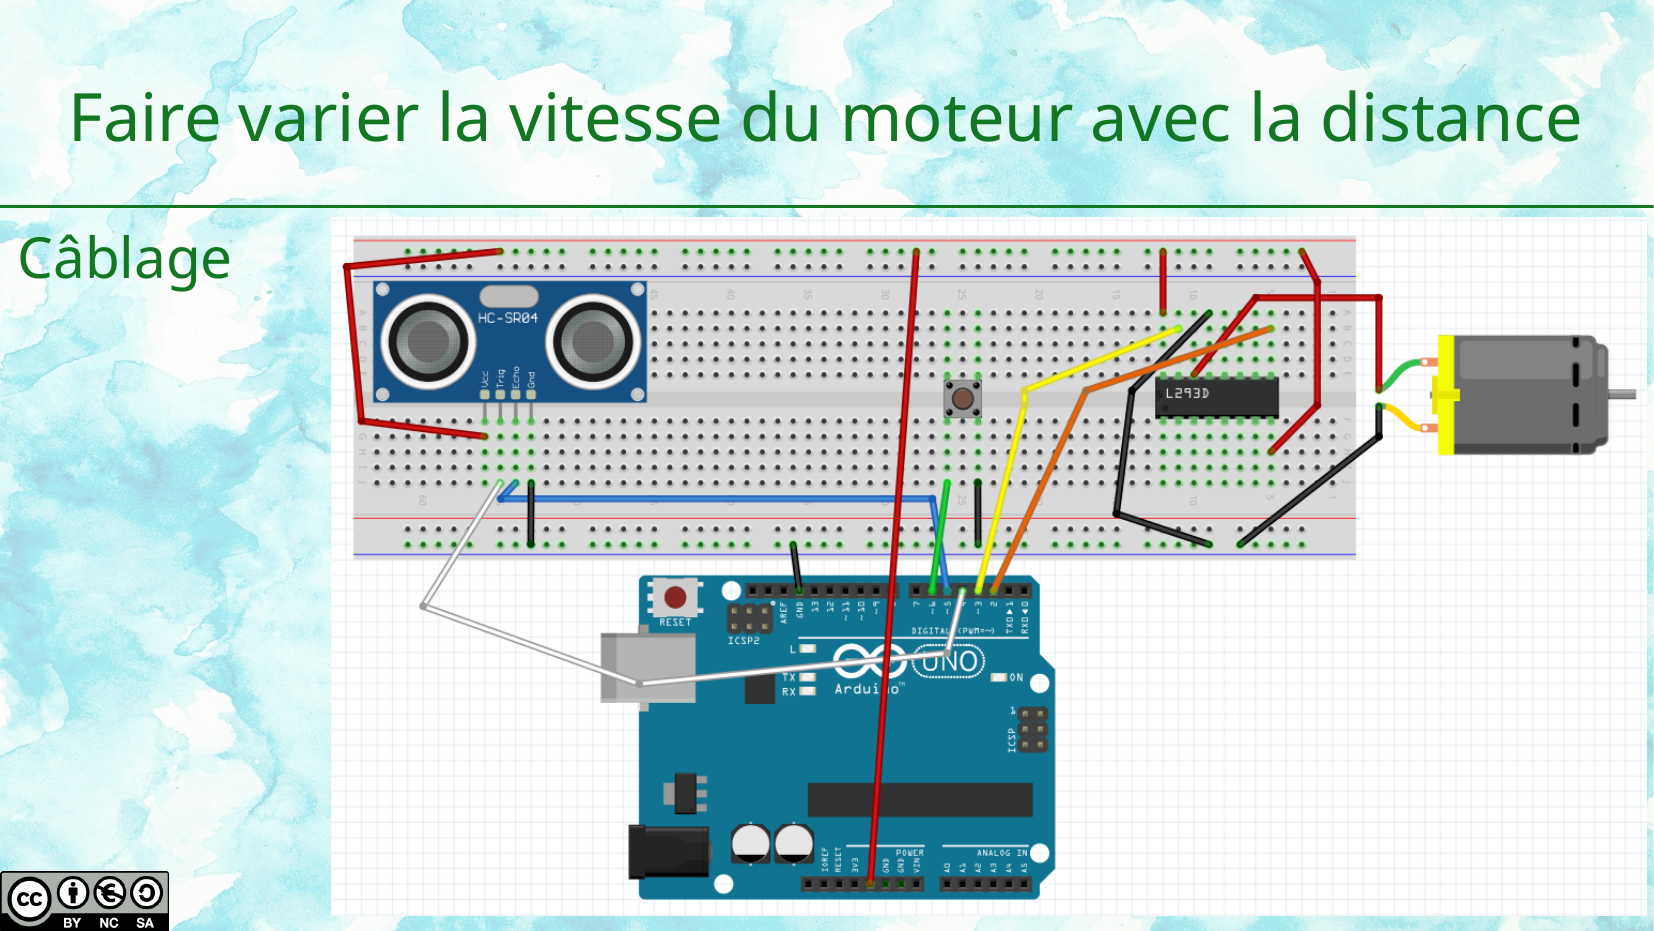

Faire varier la vitesse du moteur avec la distance
# Câblage
36